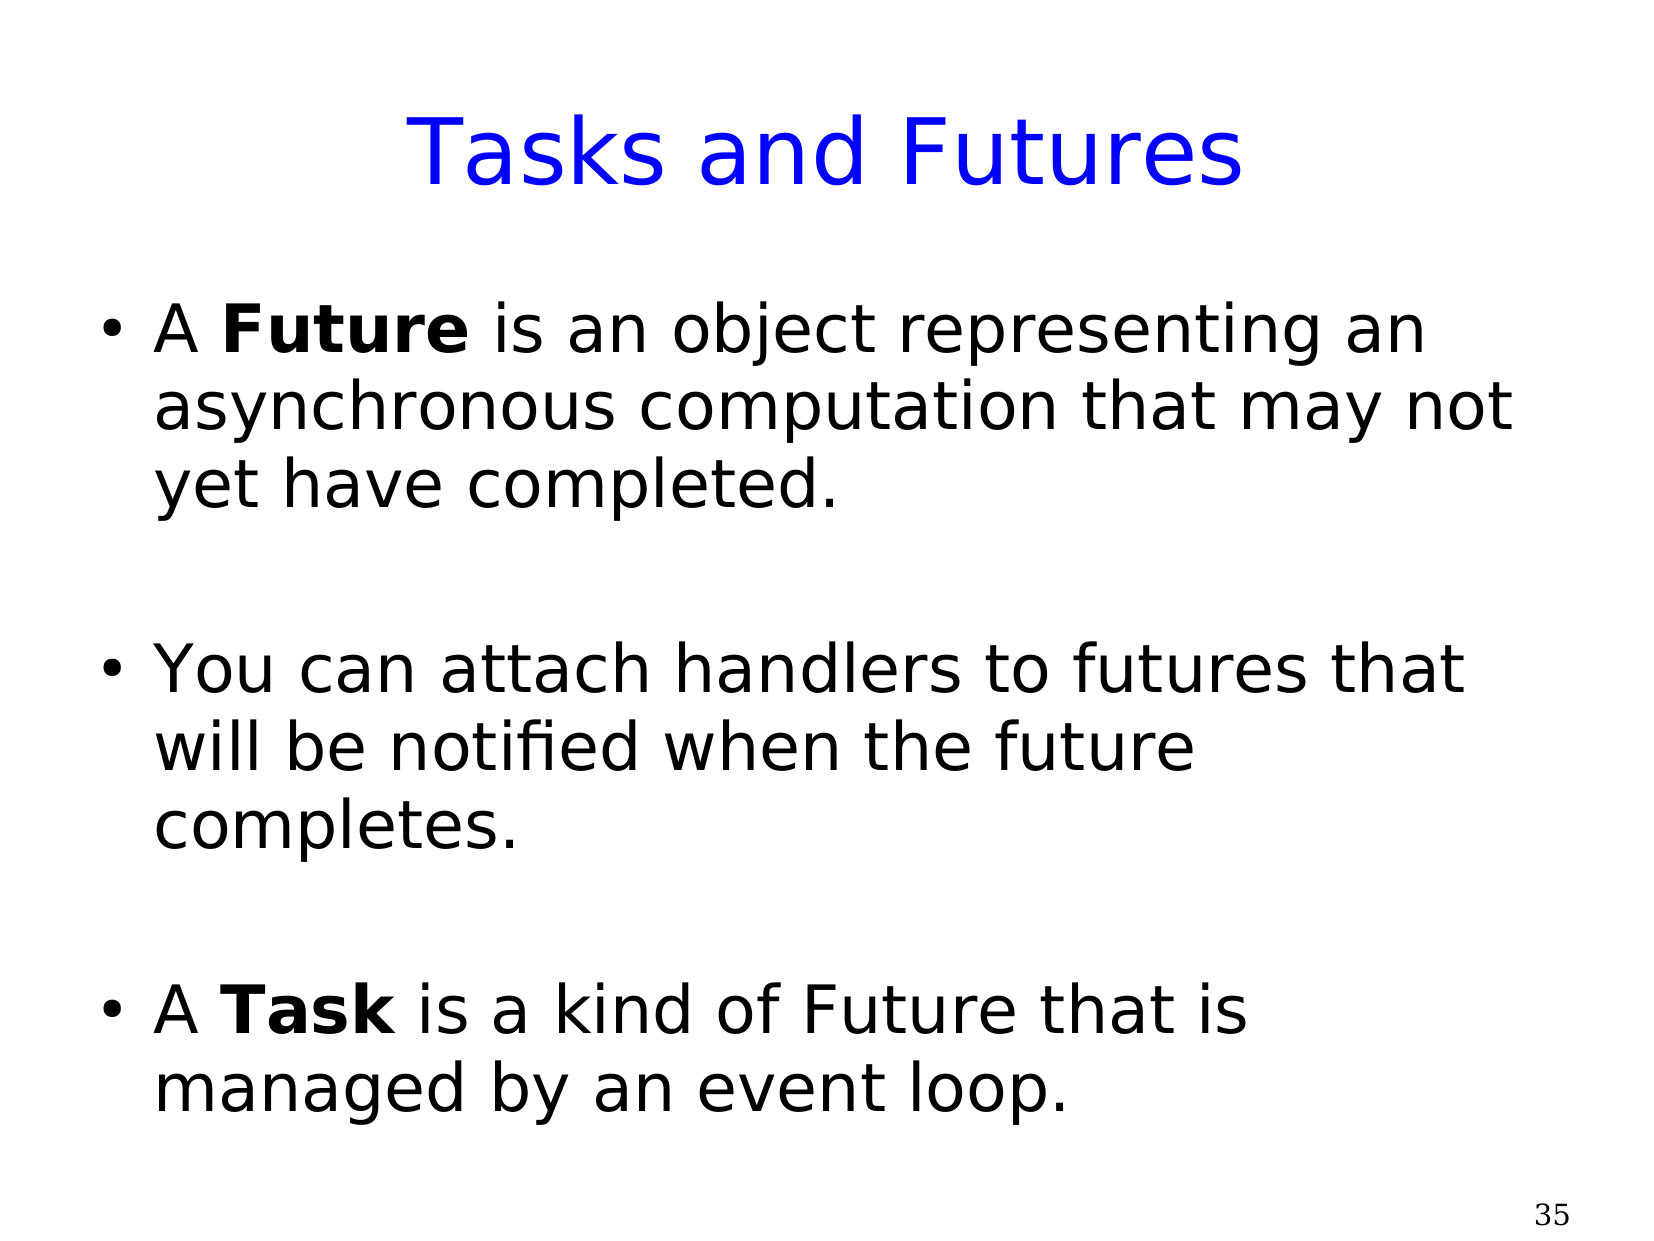

# Tasks and Futures
A Future is an object representing an asynchronous computation that may not yet have completed.
You can attach handlers to futures that will be notified when the future completes.
A Task is a kind of Future that is managed by an event loop.
35